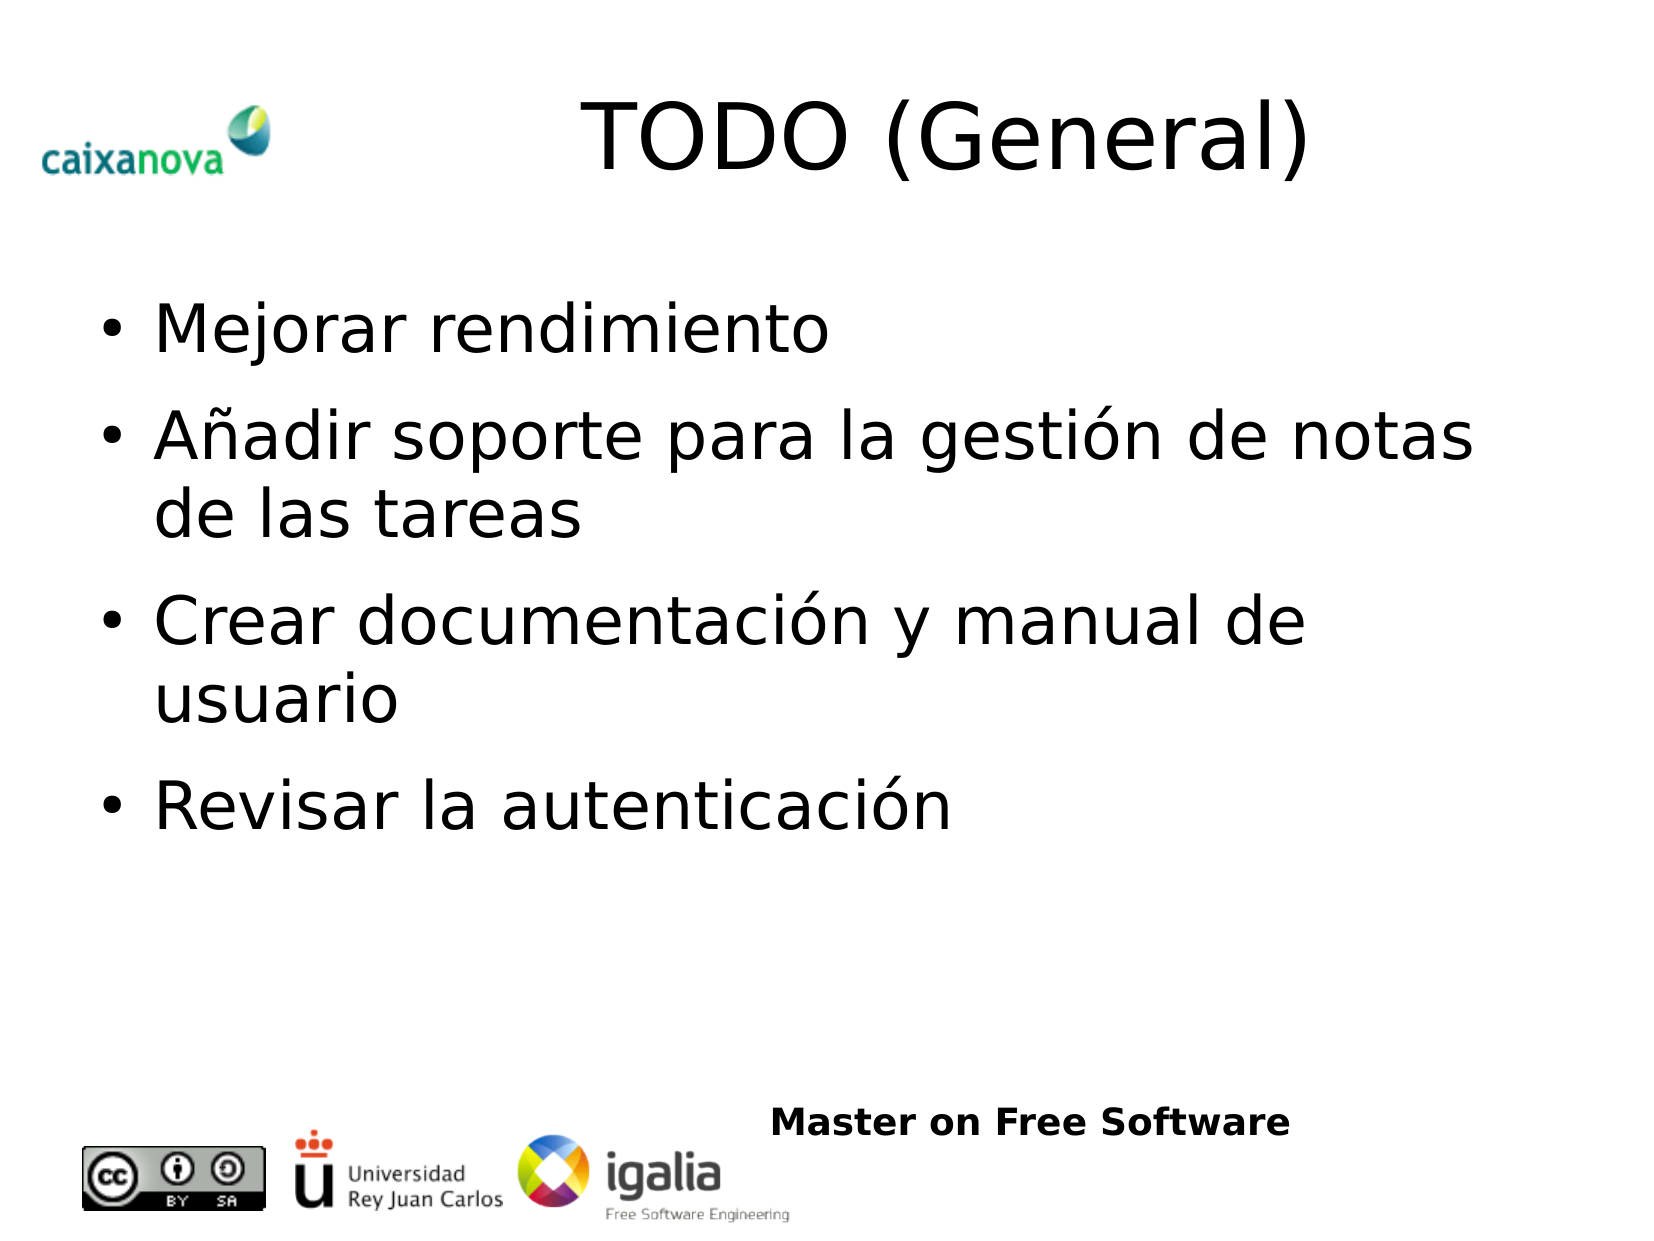

# TODO (General)
Mejorar rendimiento
Añadir soporte para la gestión de notas de las tareas
Crear documentación y manual de usuario
Revisar la autenticación